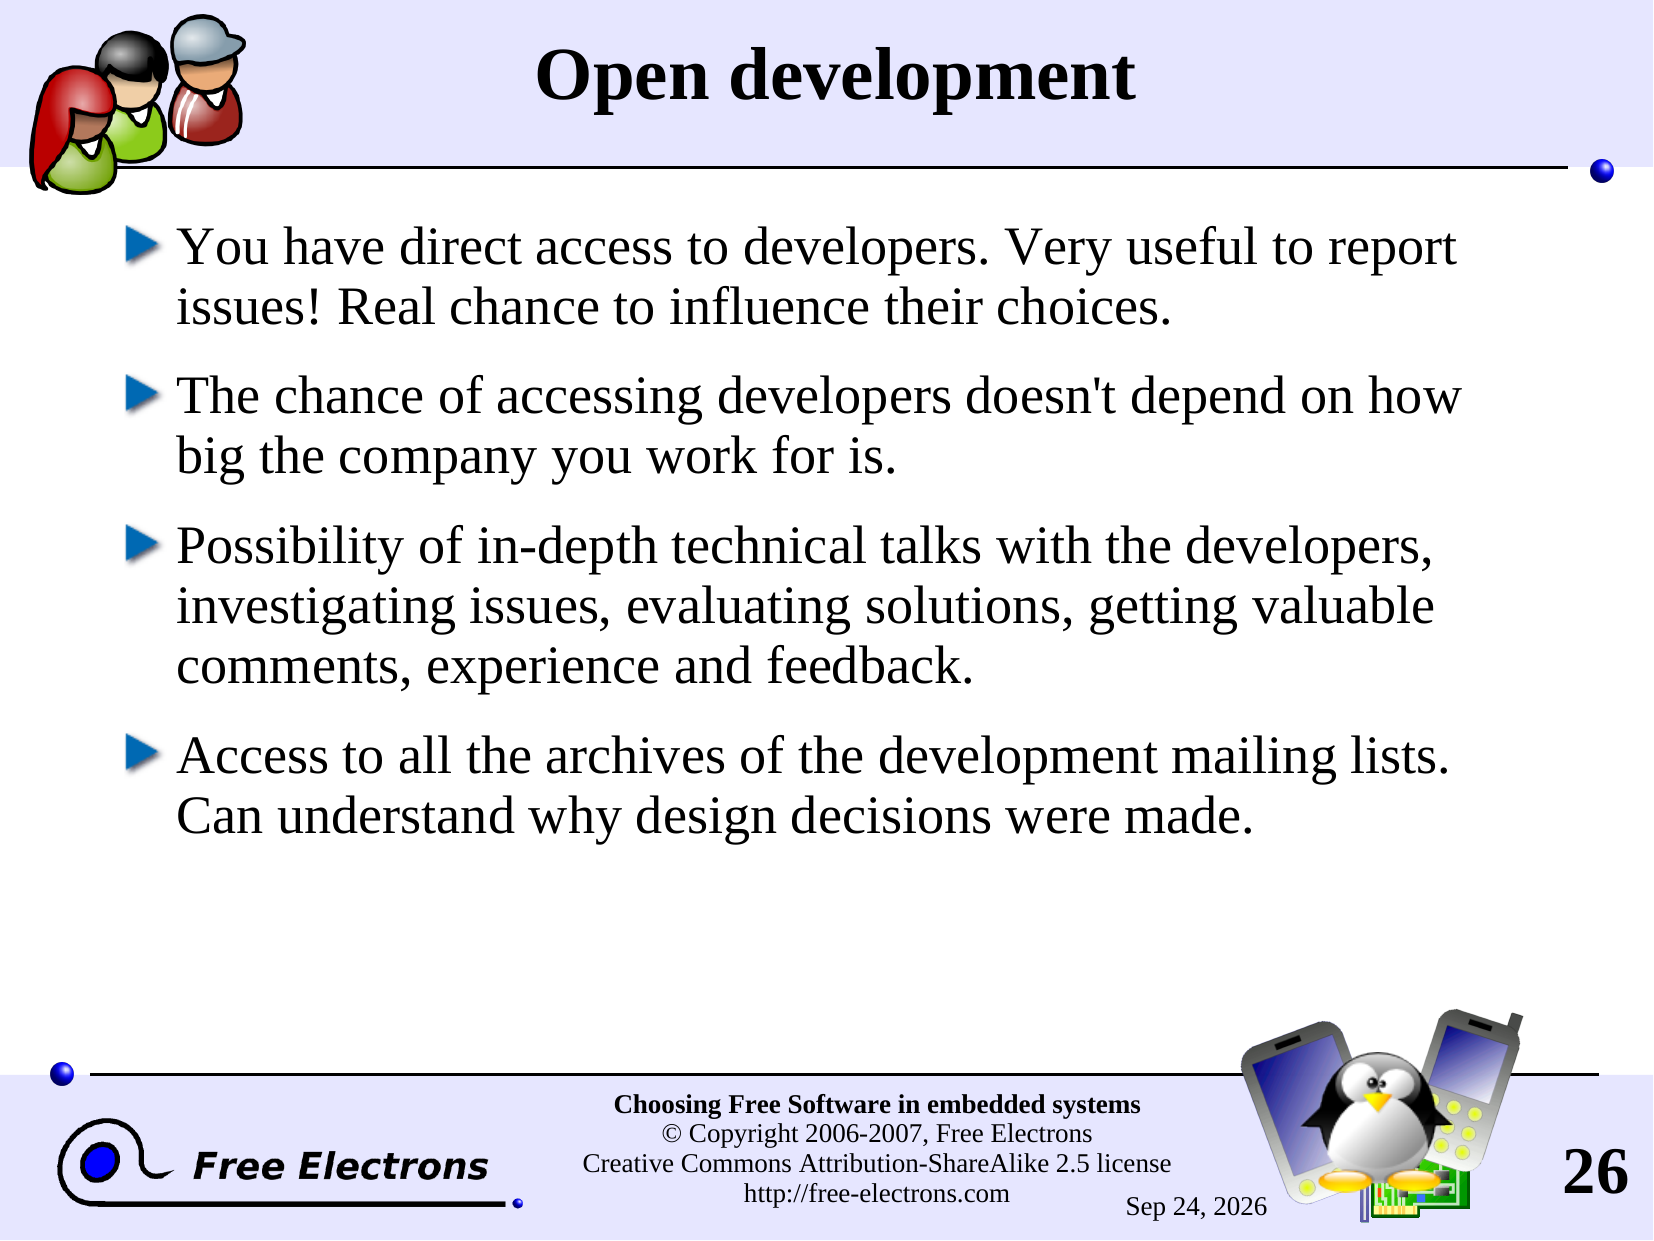

# Open development
You have direct access to developers. Very useful to report issues! Real chance to influence their choices.
The chance of accessing developers doesn't depend on how big the company you work for is.
Possibility of in-depth technical talks with the developers, investigating issues, evaluating solutions, getting valuable comments, experience and feedback.
Access to all the archives of the development mailing lists. Can understand why design decisions were made.